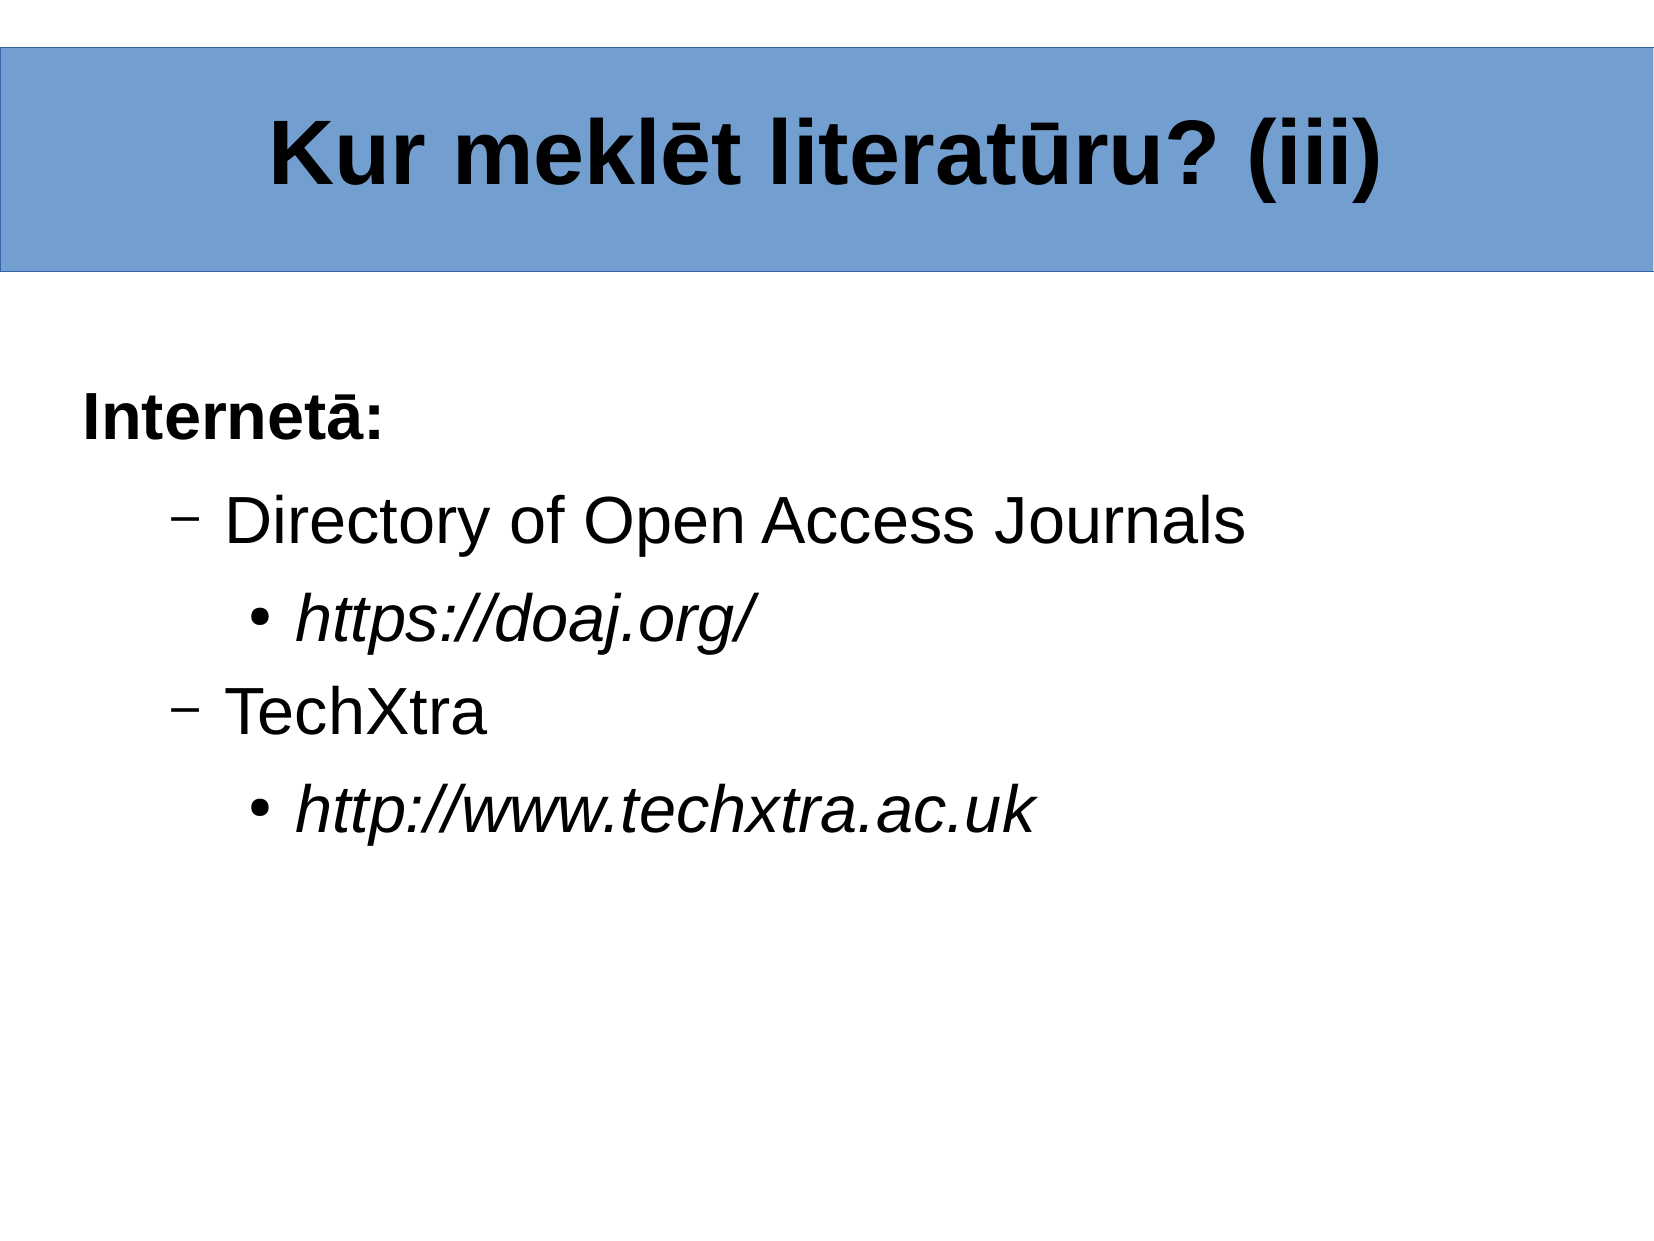

# Kur meklēt literatūru? (iii)
Internetā:
Directory of Open Access Journals
https://doaj.org/
TechXtra
http://www.techxtra.ac.uk